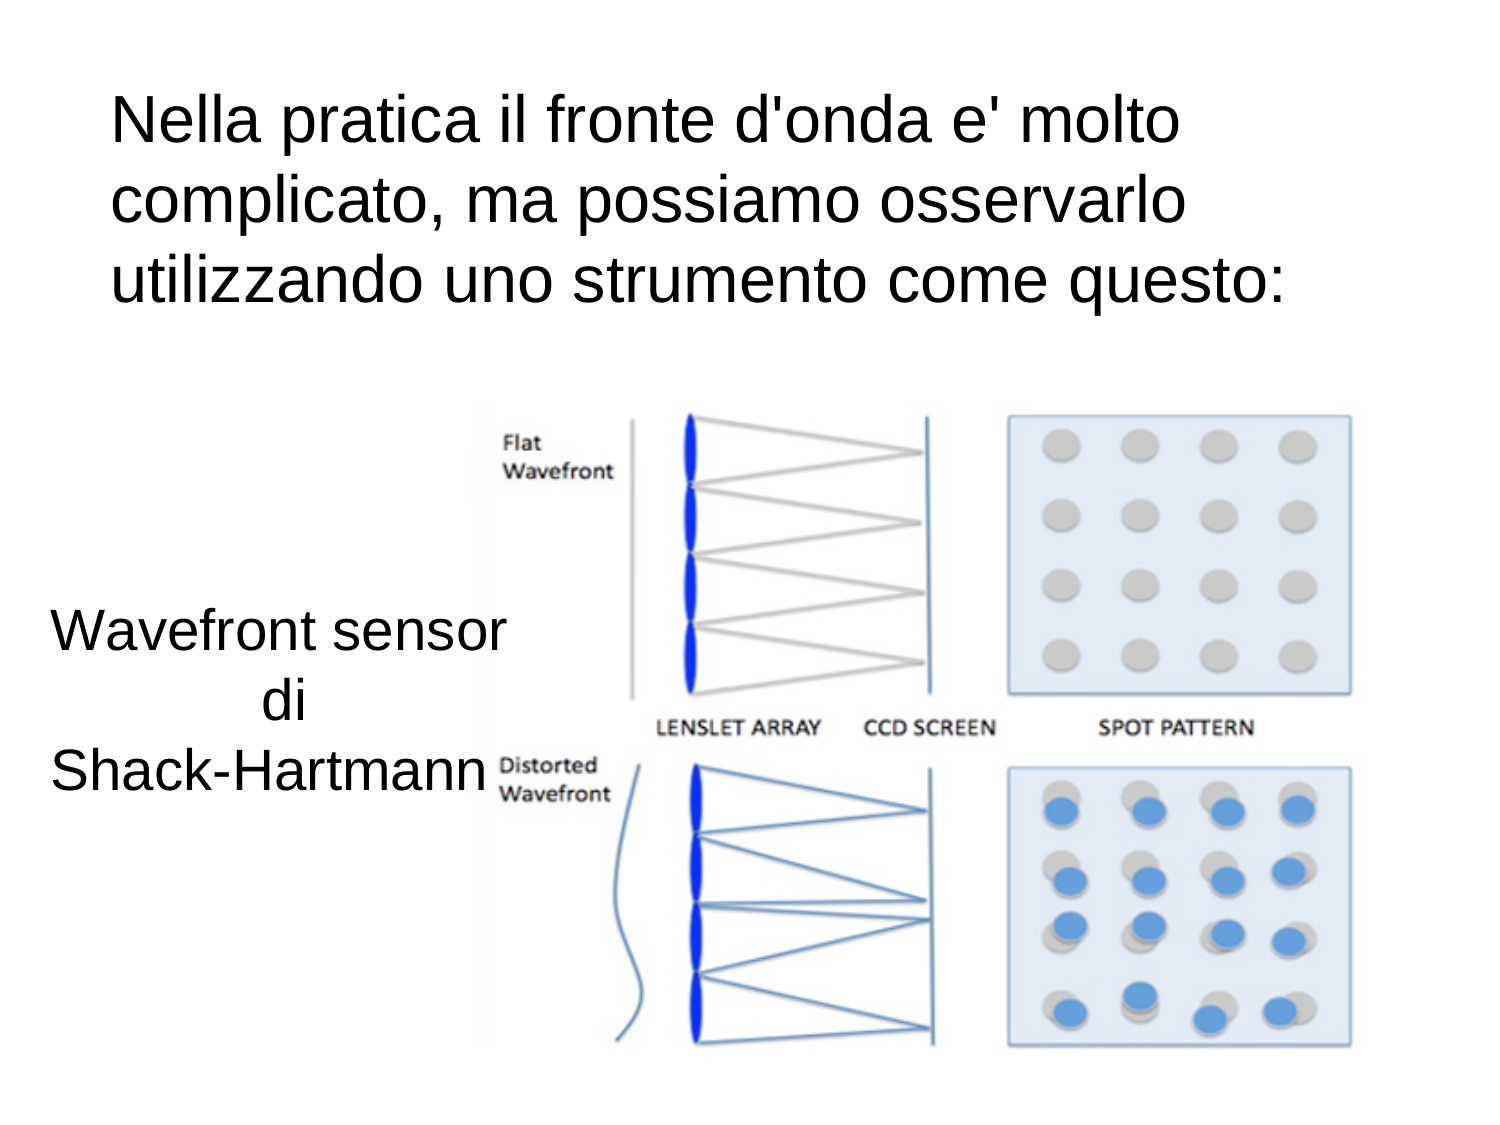

Nella pratica il fronte d'onda e' molto complicato, ma possiamo osservarlo utilizzando uno strumento come questo:
Wavefront sensor
 di
Shack-Hartmann